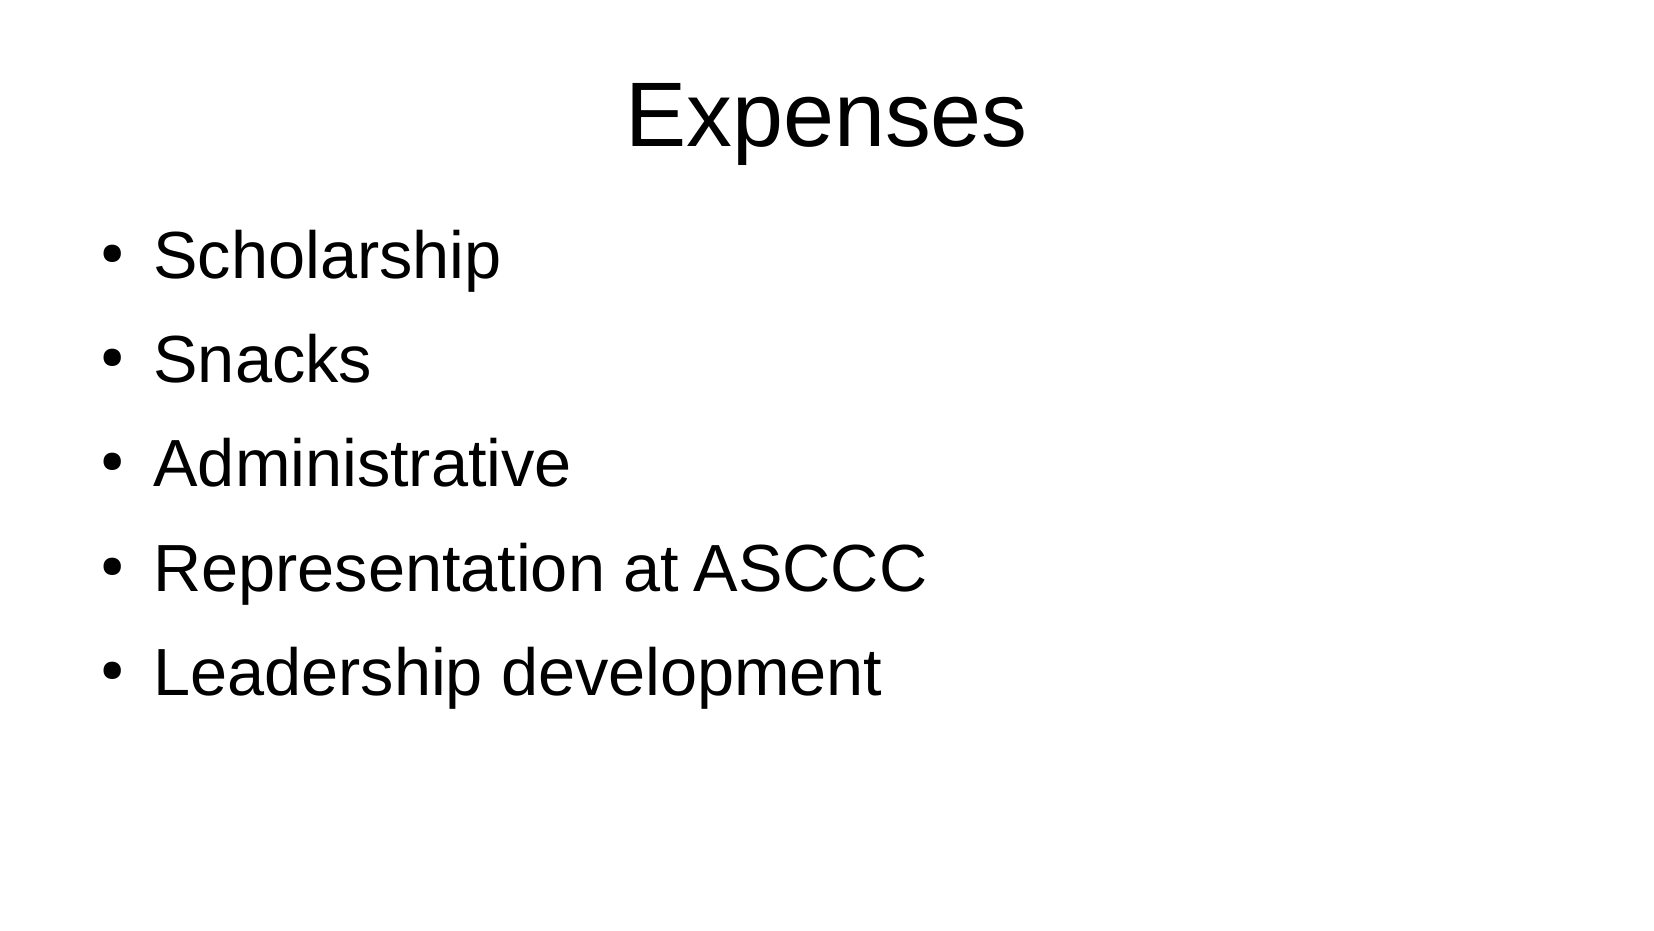

# Expenses
Scholarship
Snacks
Administrative
Representation at ASCCC
Leadership development